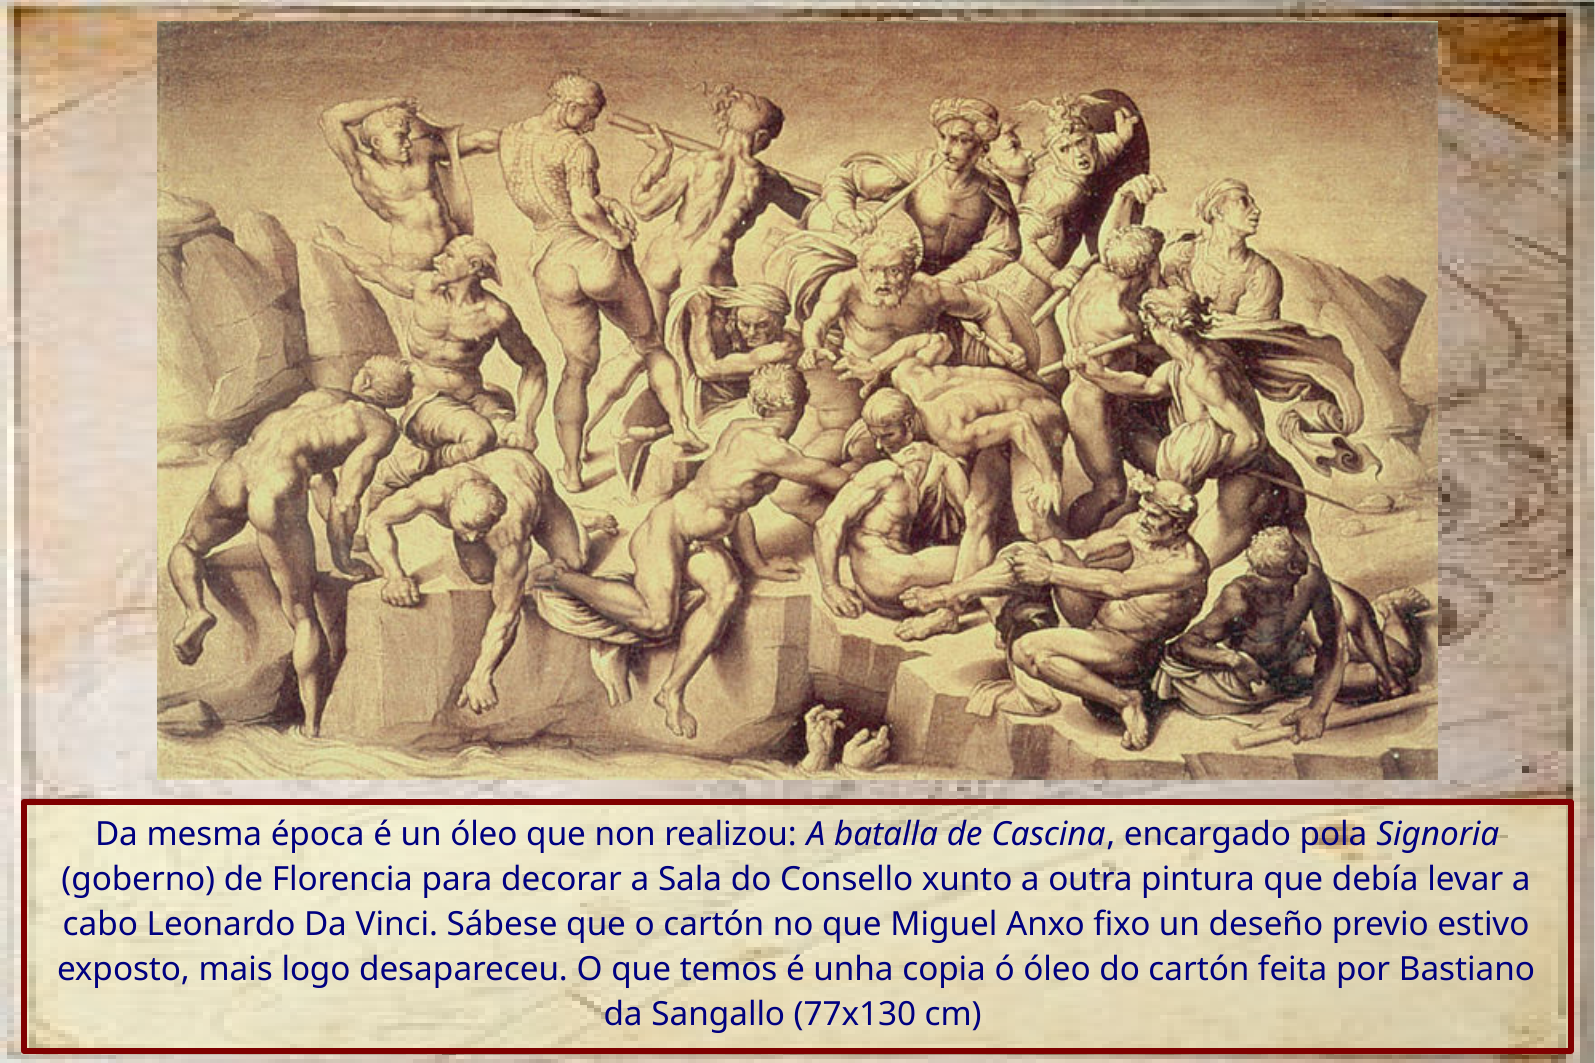

Da mesma época é un óleo que non realizou: A batalla de Cascina, encargado pola Signoria (goberno) de Florencia para decorar a Sala do Consello xunto a outra pintura que debía levar a cabo Leonardo Da Vinci. Sábese que o cartón no que Miguel Anxo fixo un deseño previo estivo exposto, mais logo desapareceu. O que temos é unha copia ó óleo do cartón feita por Bastiano da Sangallo (77x130 cm)